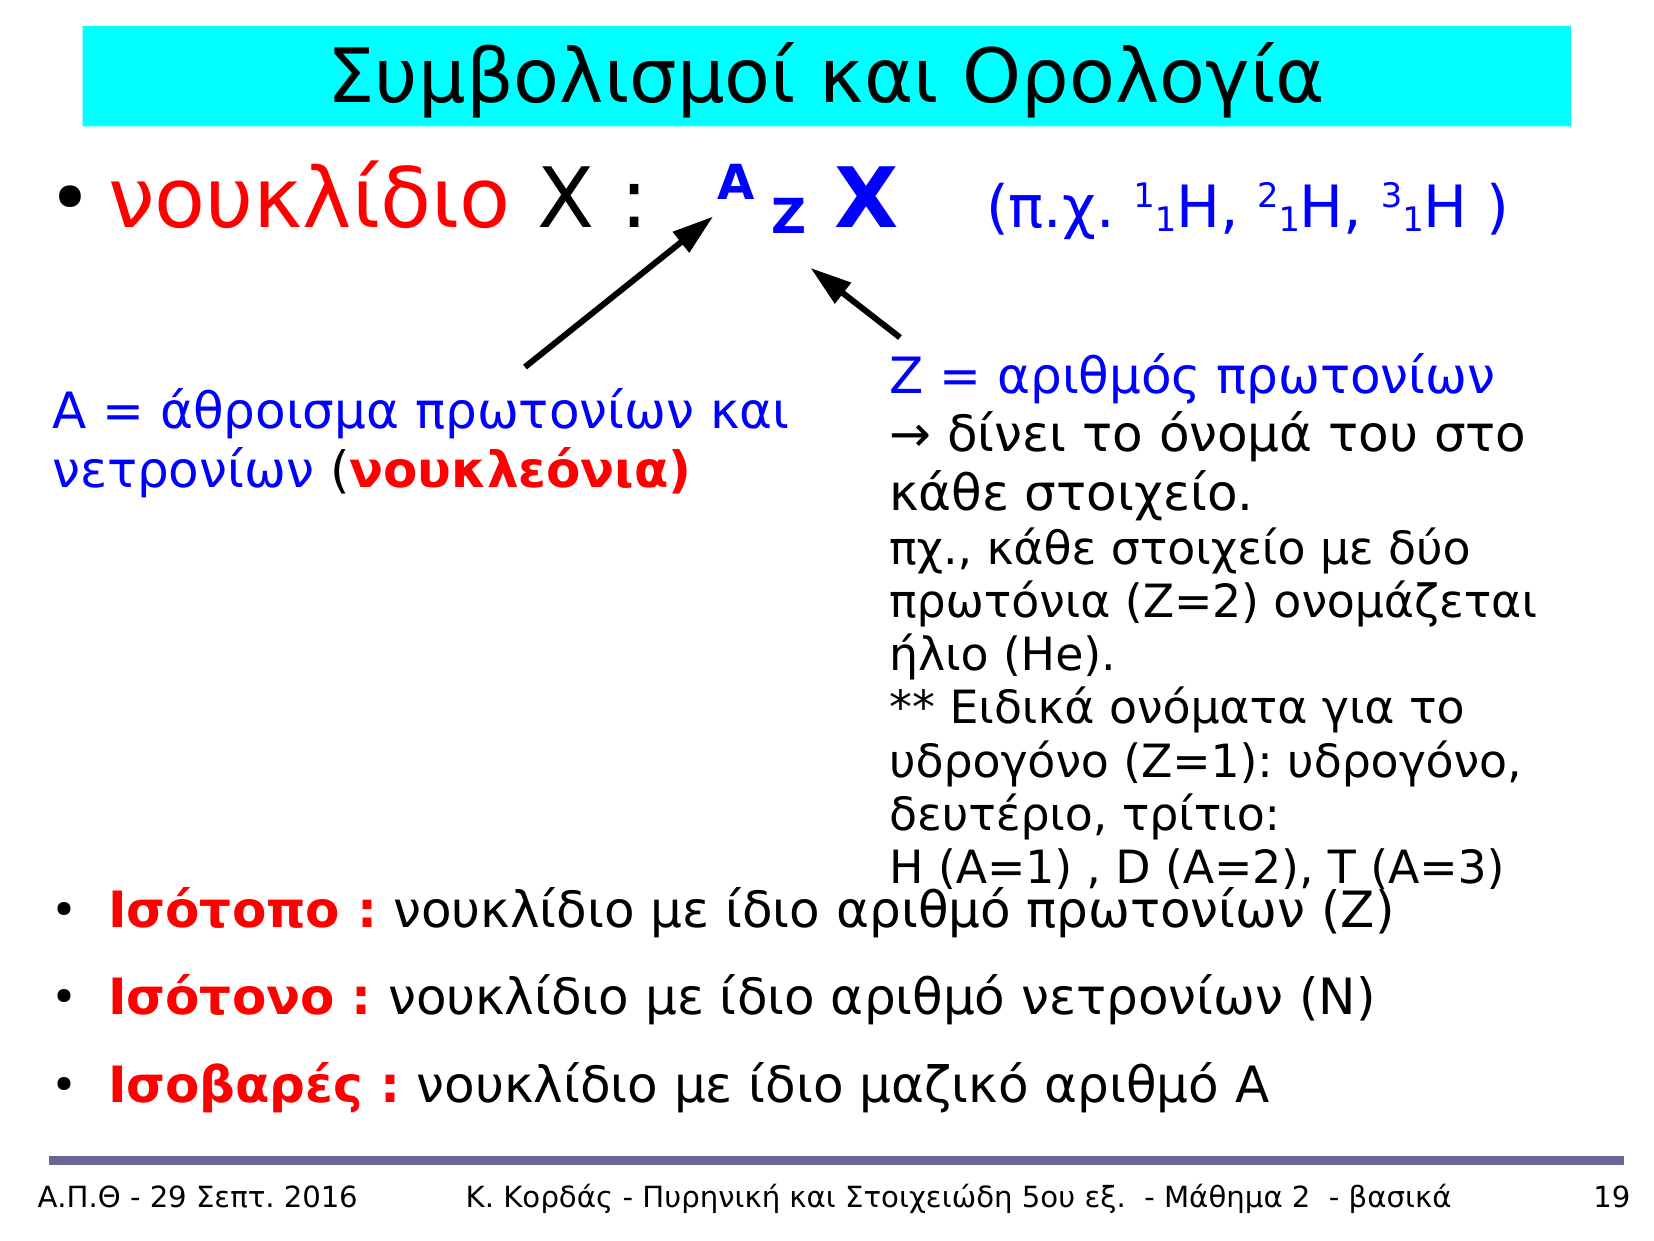

# Συμβολισμοί και Ορολογία
νουκλίδιο Χ : Α Ζ Χ (π.χ. 11H, 21H, 31H )
Ισότοπο : νουκλίδιο με ίδιο αριθμό πρωτονίων (Ζ)
Ισότονο : νουκλίδιο με ίδιο αριθμό νετρονίων (Ν)
Ισοβαρές : νουκλίδιο με ίδιο μαζικό αριθμό Α
Ζ = αριθμός πρωτονίων
→ δίνει το όνομά του στο κάθε στοιχείο.
πχ., κάθε στοιχείο με δύο πρωτόνια (Ζ=2) ονομάζεται ήλιο (He).
** Ειδικά ονόματα για το υδρογόνο (Ζ=1): υδρογόνο, δευτέριο, τρίτιο:
Η (A=1) , D (A=2), T (A=3)
Α = άθροισμα πρωτονίων και νετρονίων (νουκλεόνια)
Α.Π.Θ - 29 Σεπτ. 2016
Κ. Κορδάς - Πυρηνική και Στοιχειώδη 5ου εξ. - Μάθημα 2 - βασικά
19